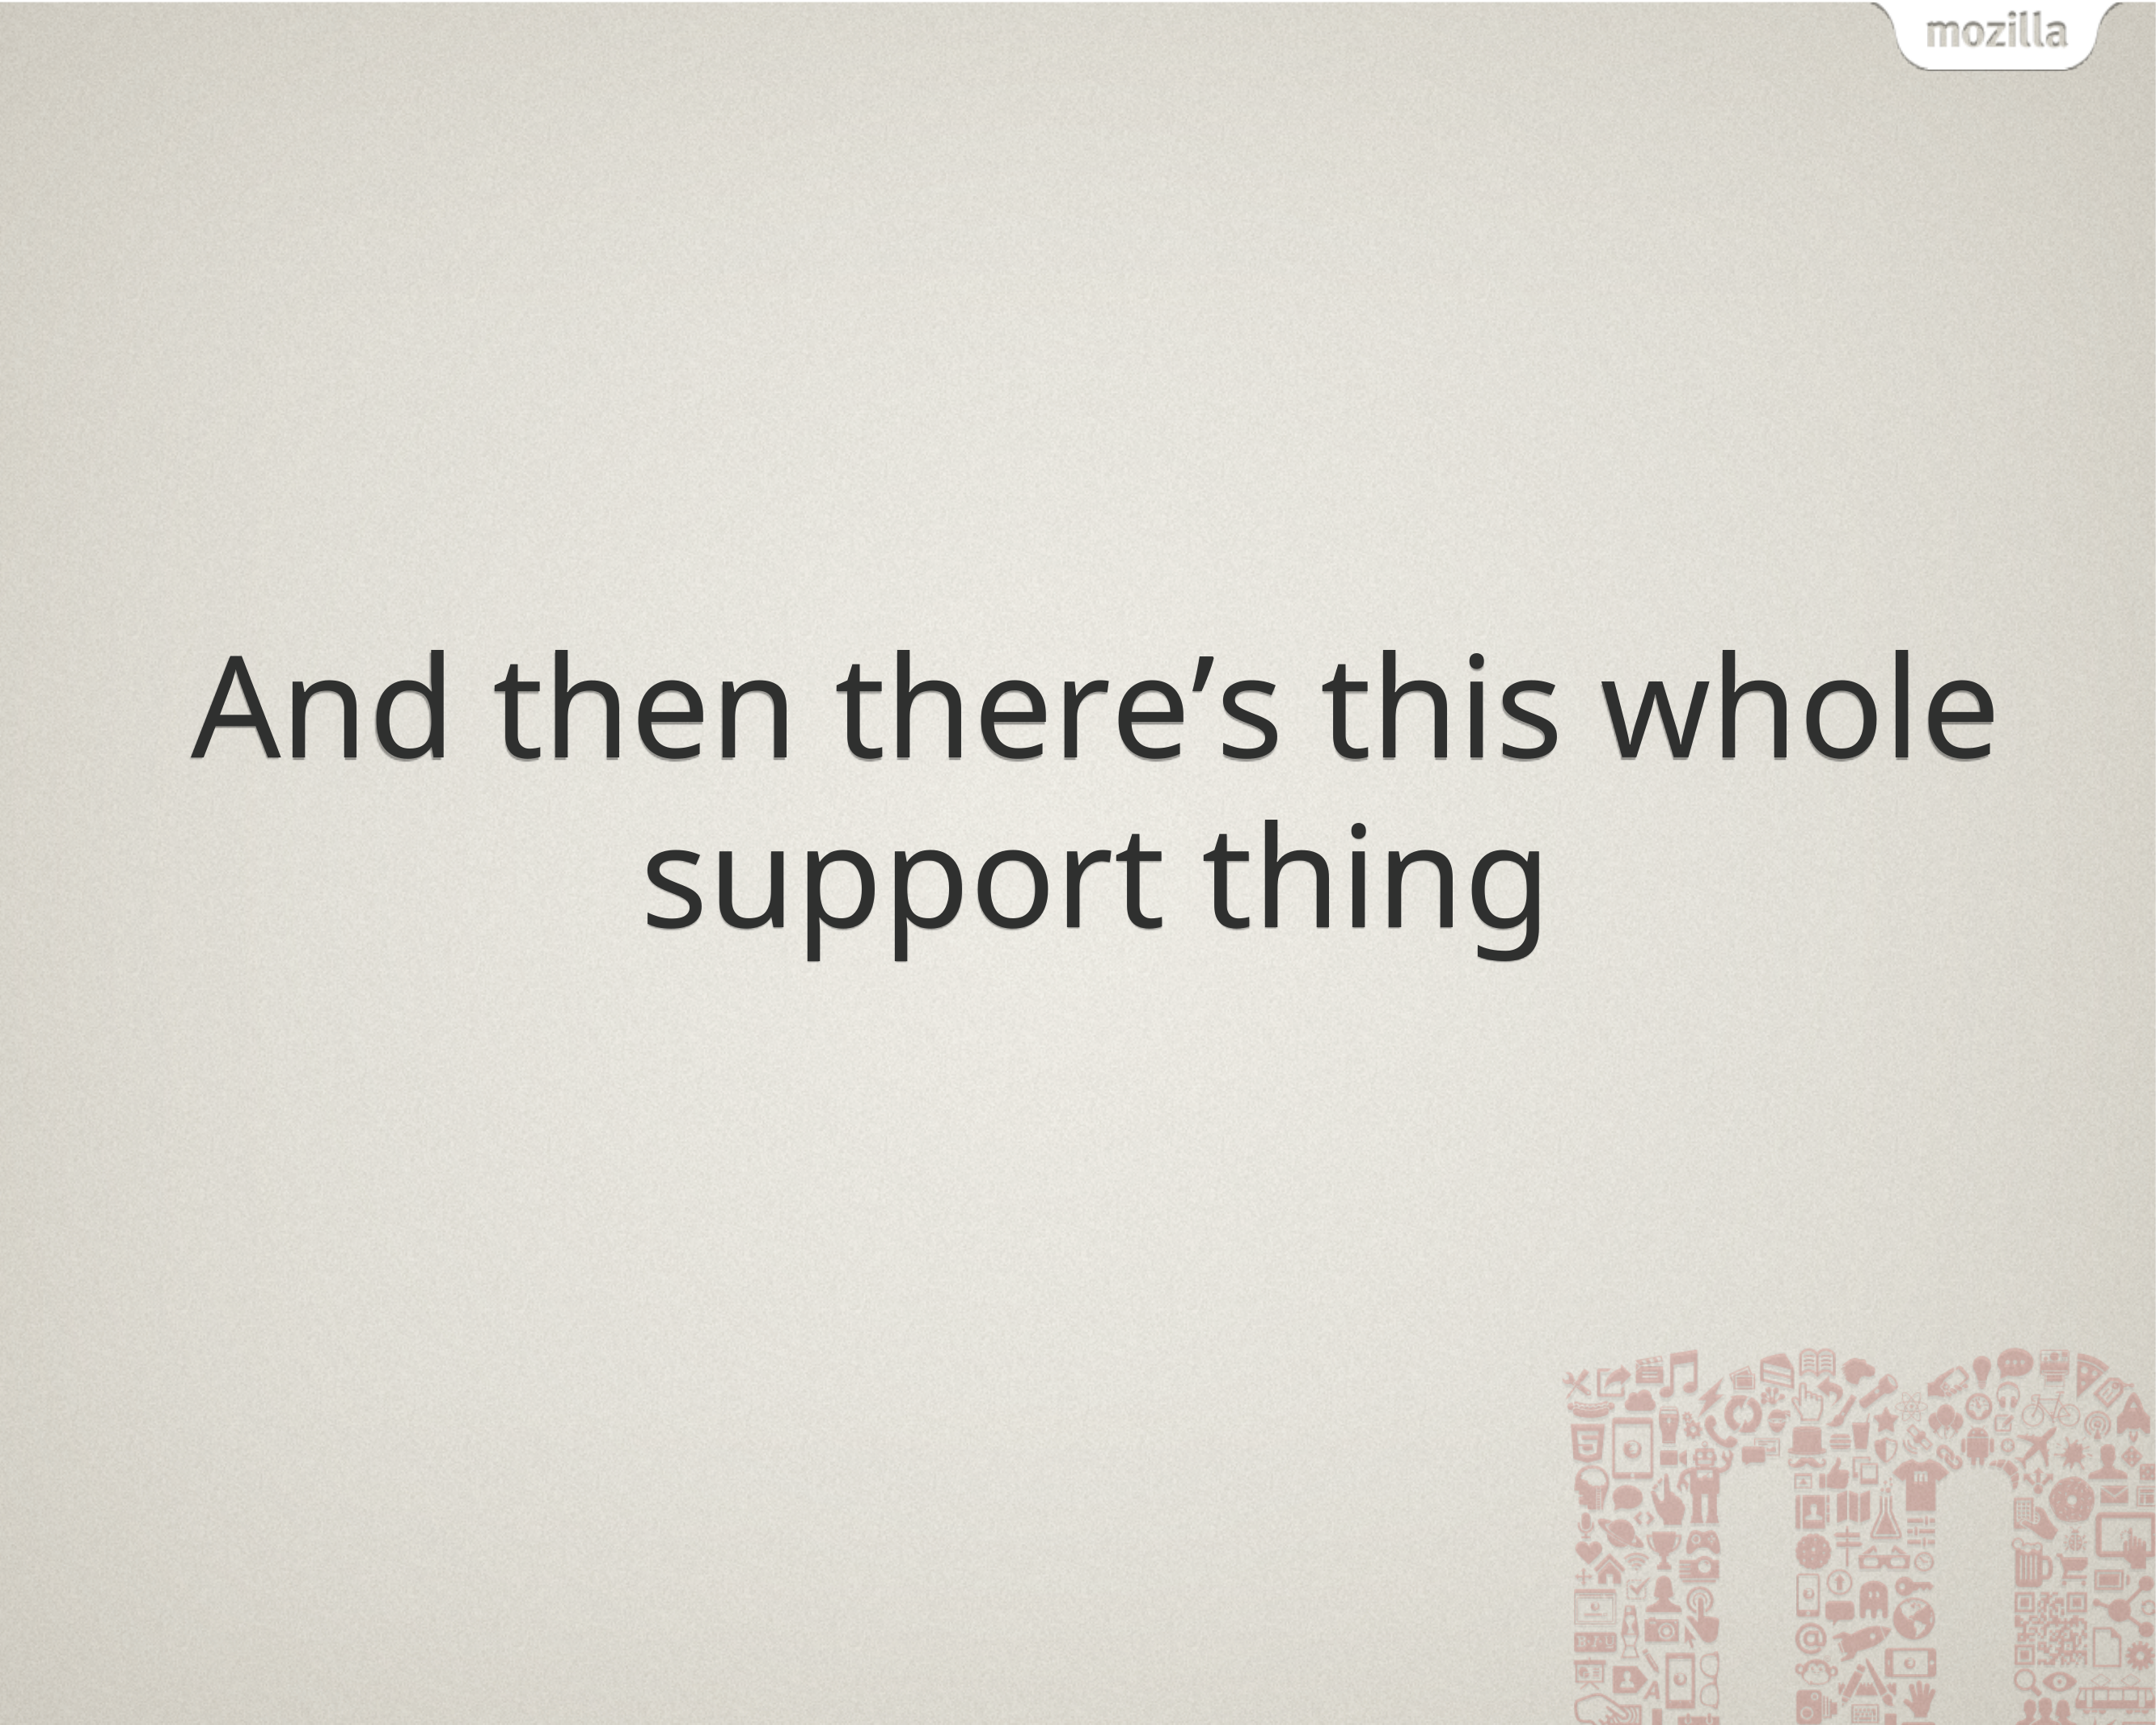

# And then there’s this whole support thing